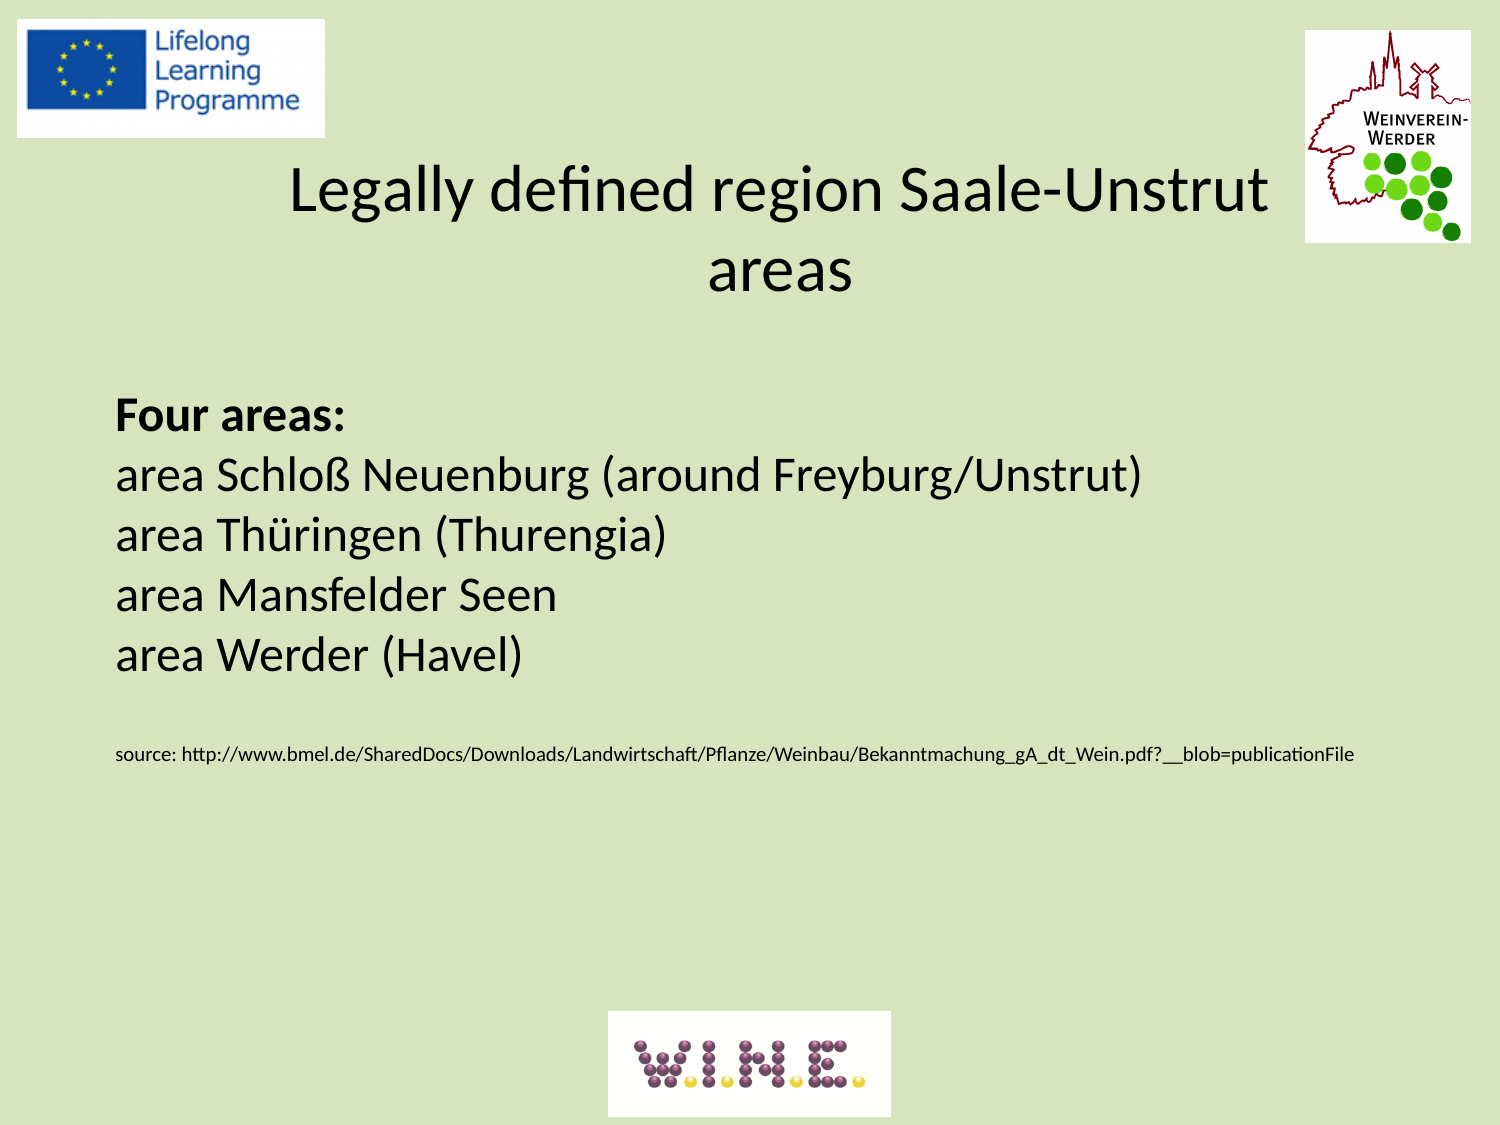

Legally defined region Saale-Unstrut
areas
Four areas:
area Schloß Neuenburg (around Freyburg/Unstrut)
area Thüringen (Thurengia)
area Mansfelder Seen
area Werder (Havel)
source: http://www.bmel.de/SharedDocs/Downloads/Landwirtschaft/Pflanze/Weinbau/Bekanntmachung_gA_dt_Wein.pdf?__blob=publicationFile